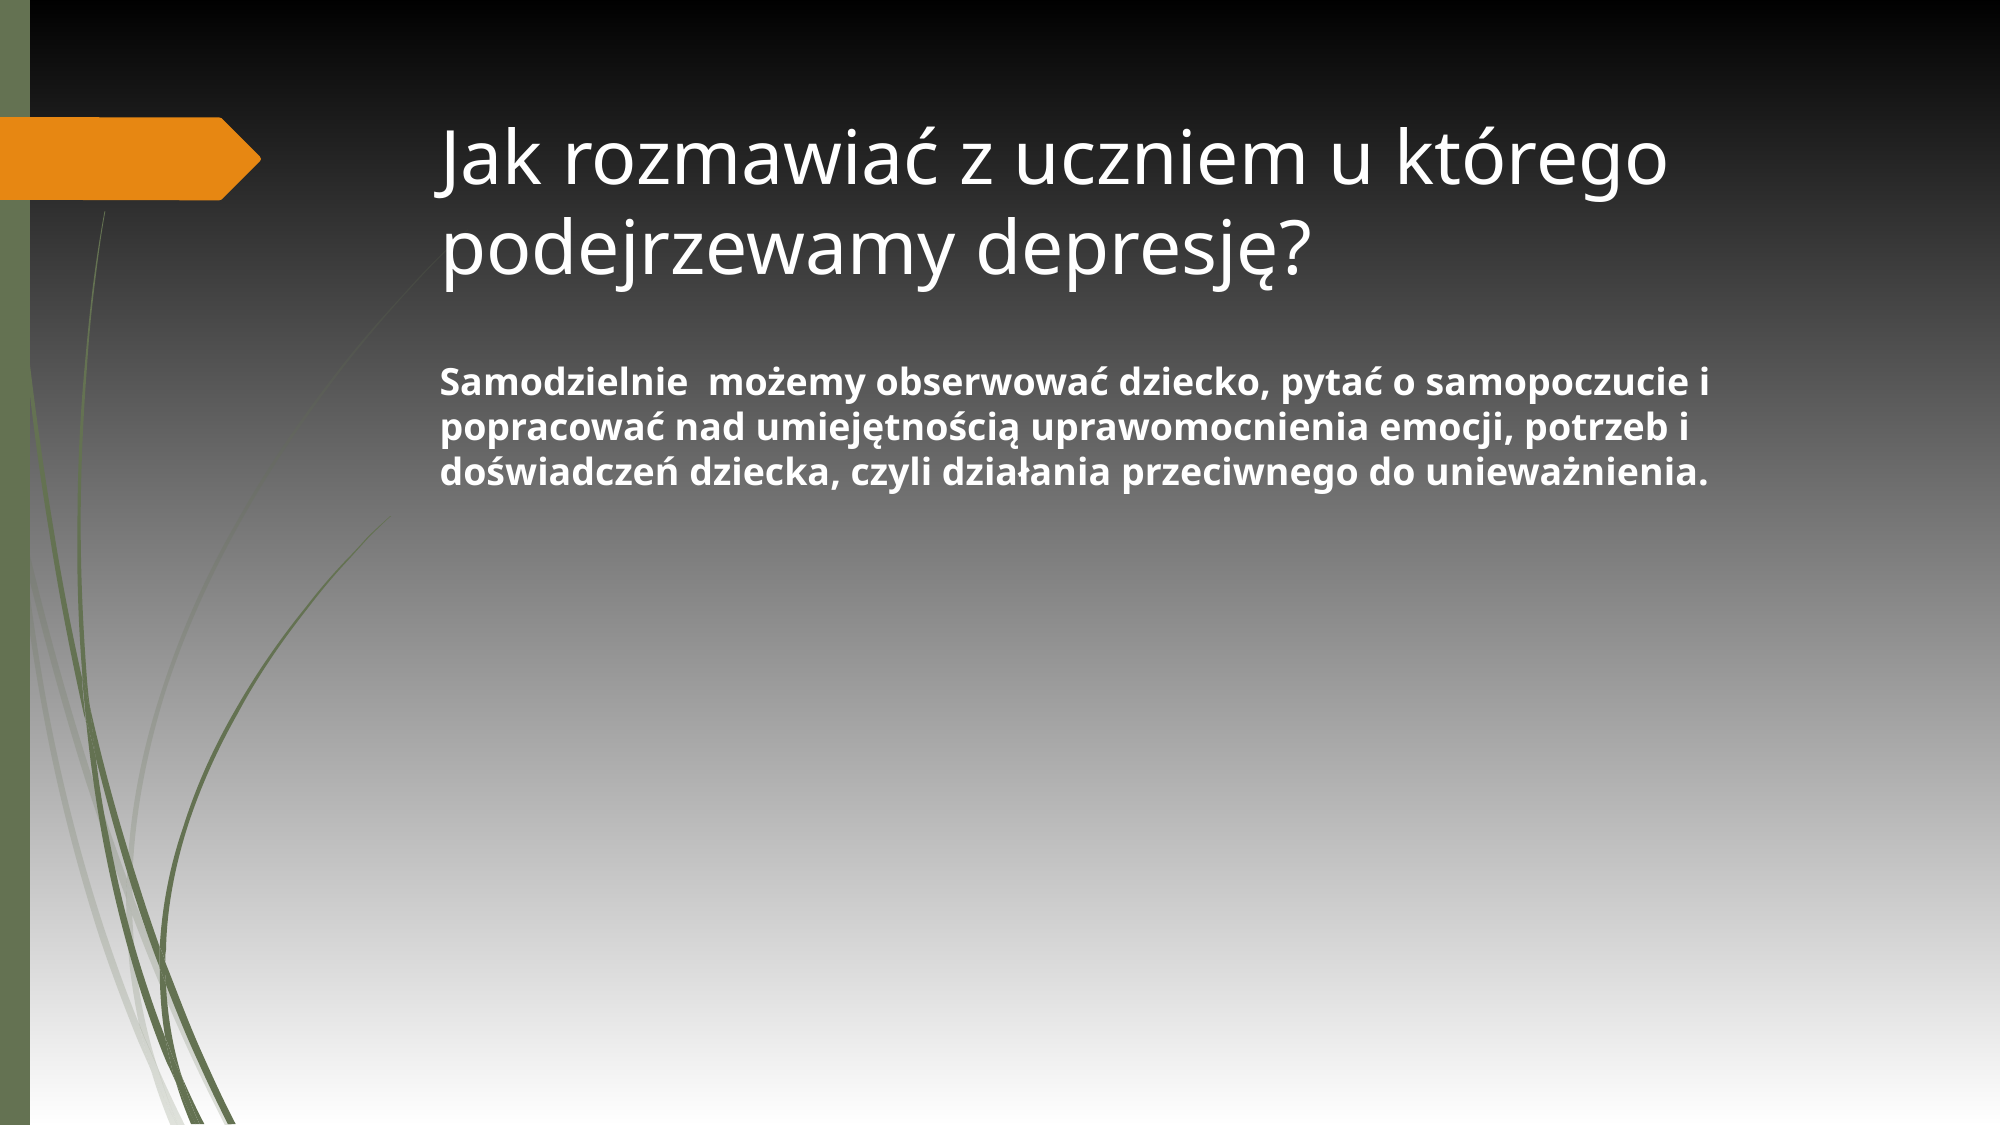

# Jak rozmawiać z uczniem u którego podejrzewamy depresję?
Samodzielnie możemy obserwować dziecko, pytać o samopoczucie i popracować nad umiejętnością uprawomocnienia emocji, potrzeb i doświadczeń dziecka, czyli działania przeciwnego do unieważnienia.